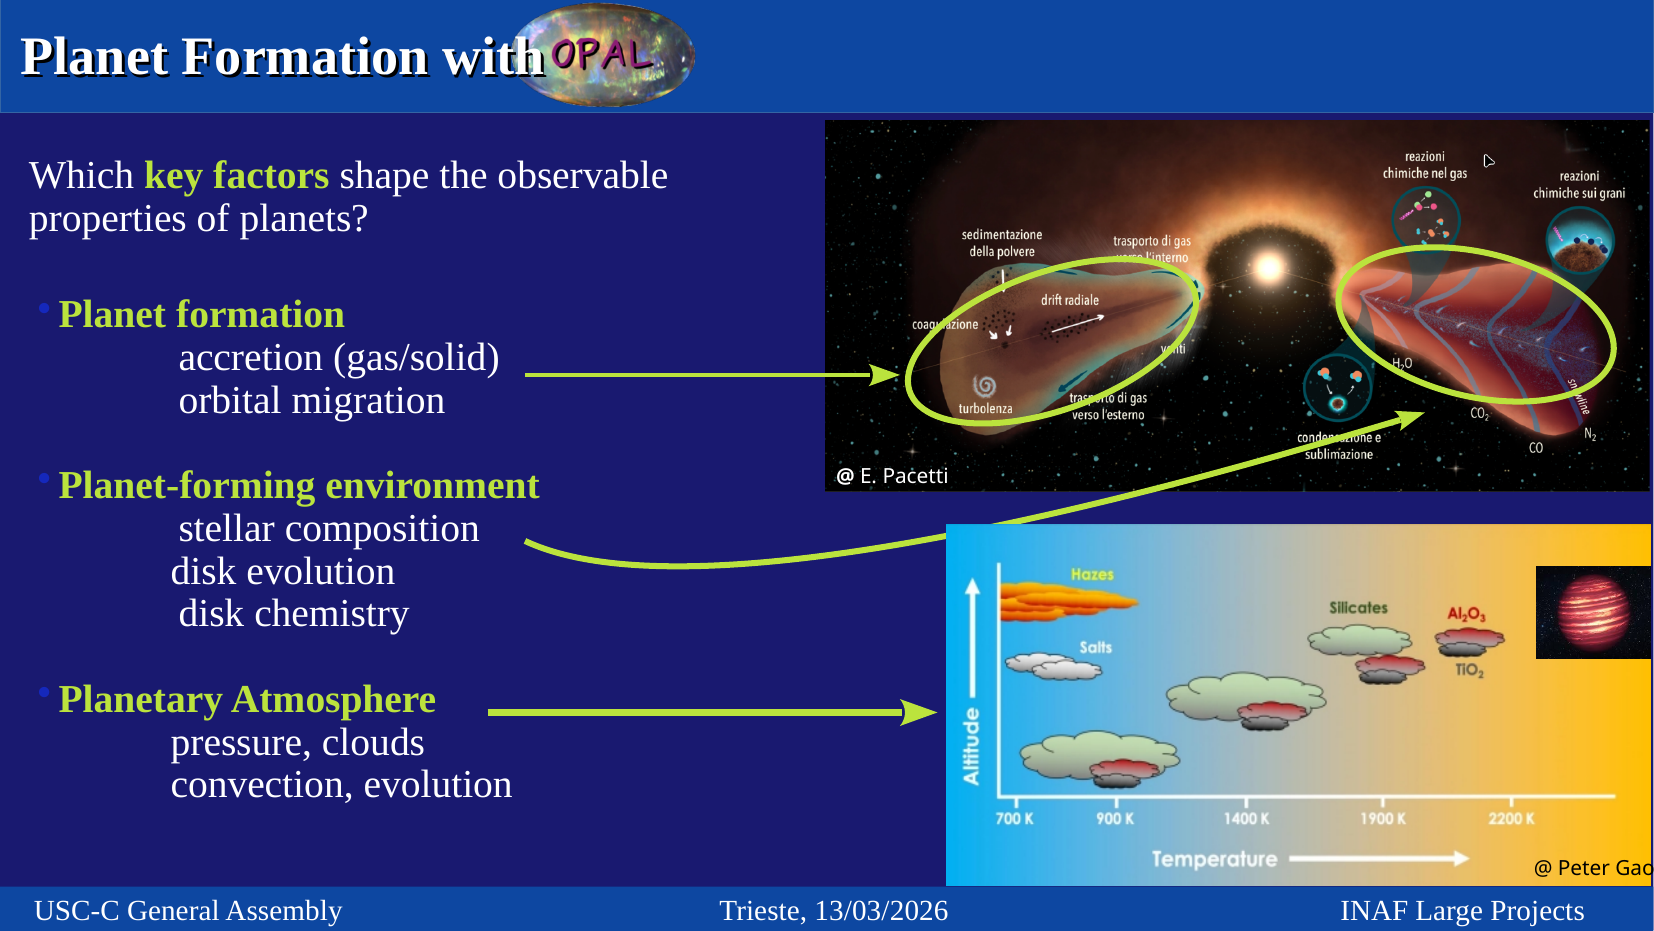

Planet Formation with
Which key factors shape the observable properties of planets?
Planet formation
 accretion (gas/solid)
 orbital migration
Planet-forming environment
 stellar composition
disk evolution
 disk chemistry
Planetary Atmosphere
pressure, clouds
convection, evolution
@ E. Pacetti
@ Peter Gao
USC-C General Assembly Trieste, 13/03/2026 INAF Large Projects